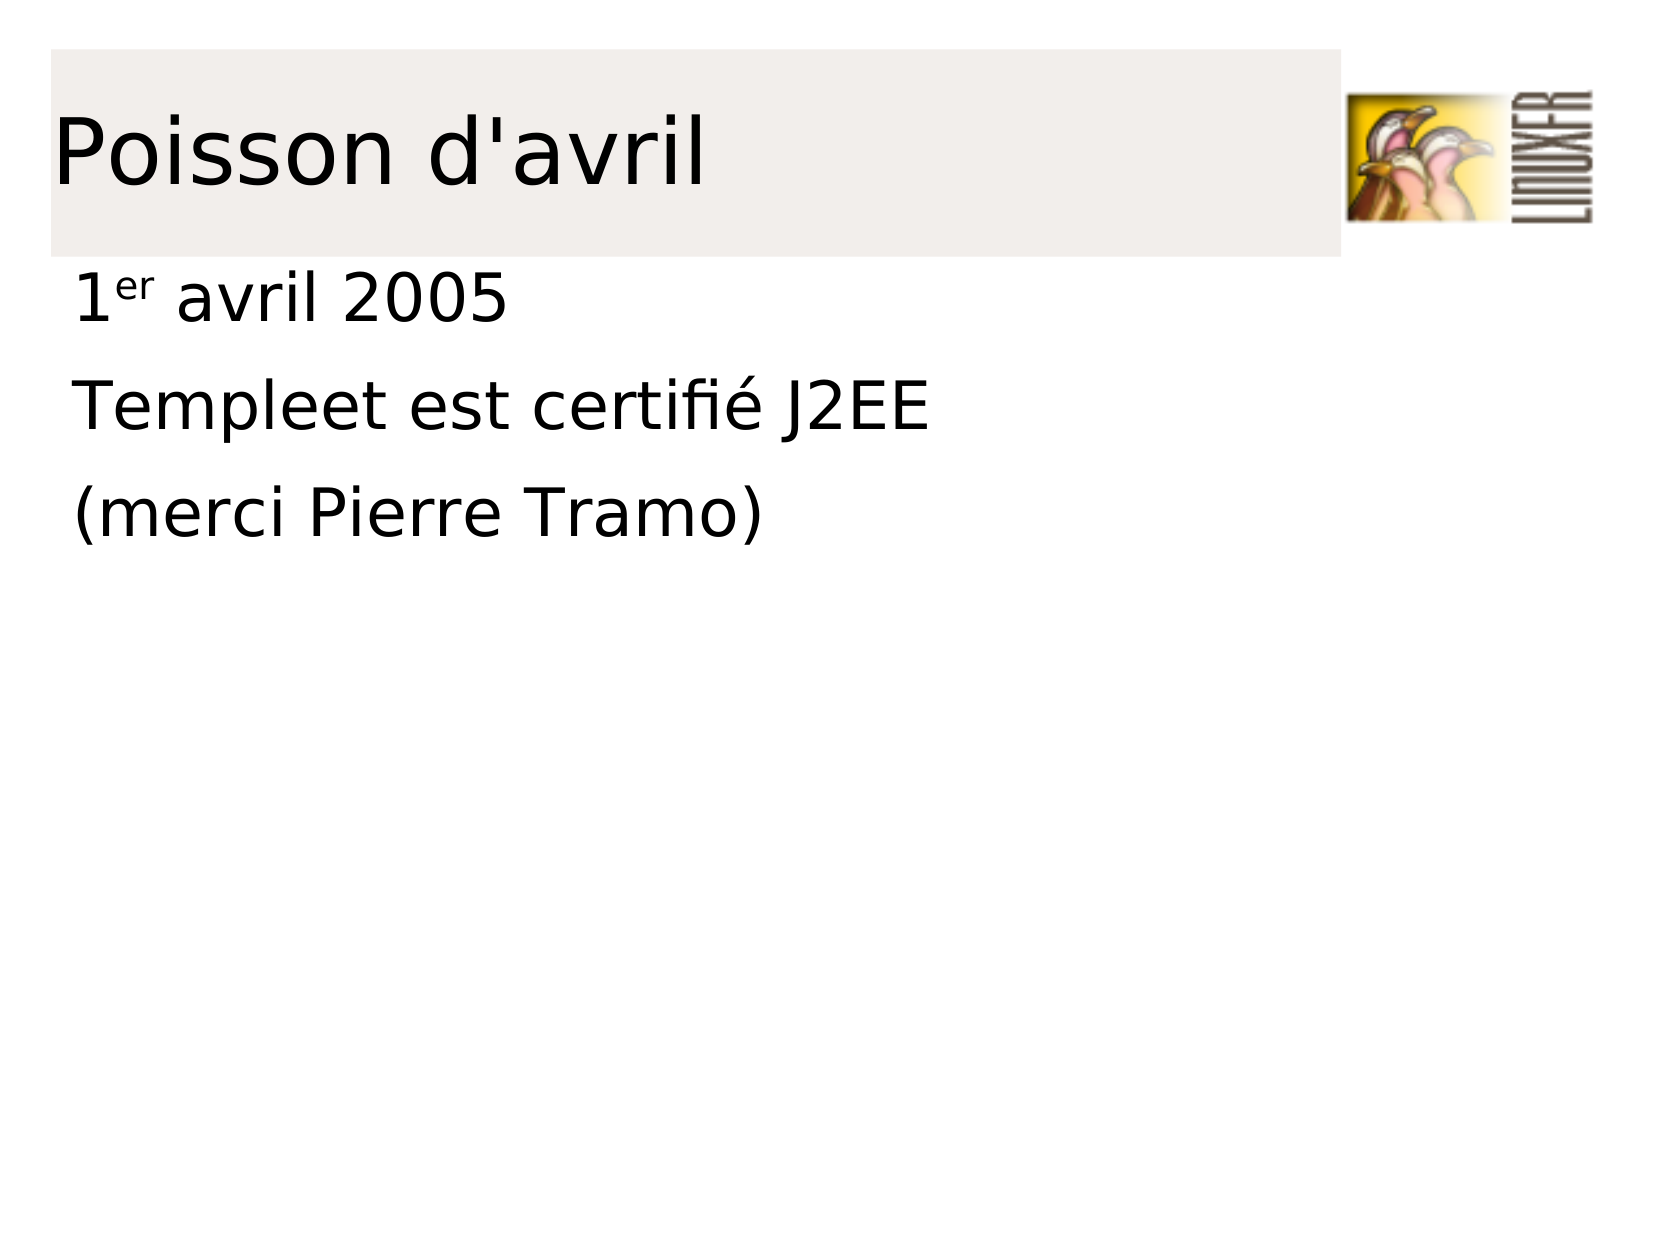

# Poisson d'avril
1er avril 2005
Templeet est certifié J2EE
(merci Pierre Tramo)